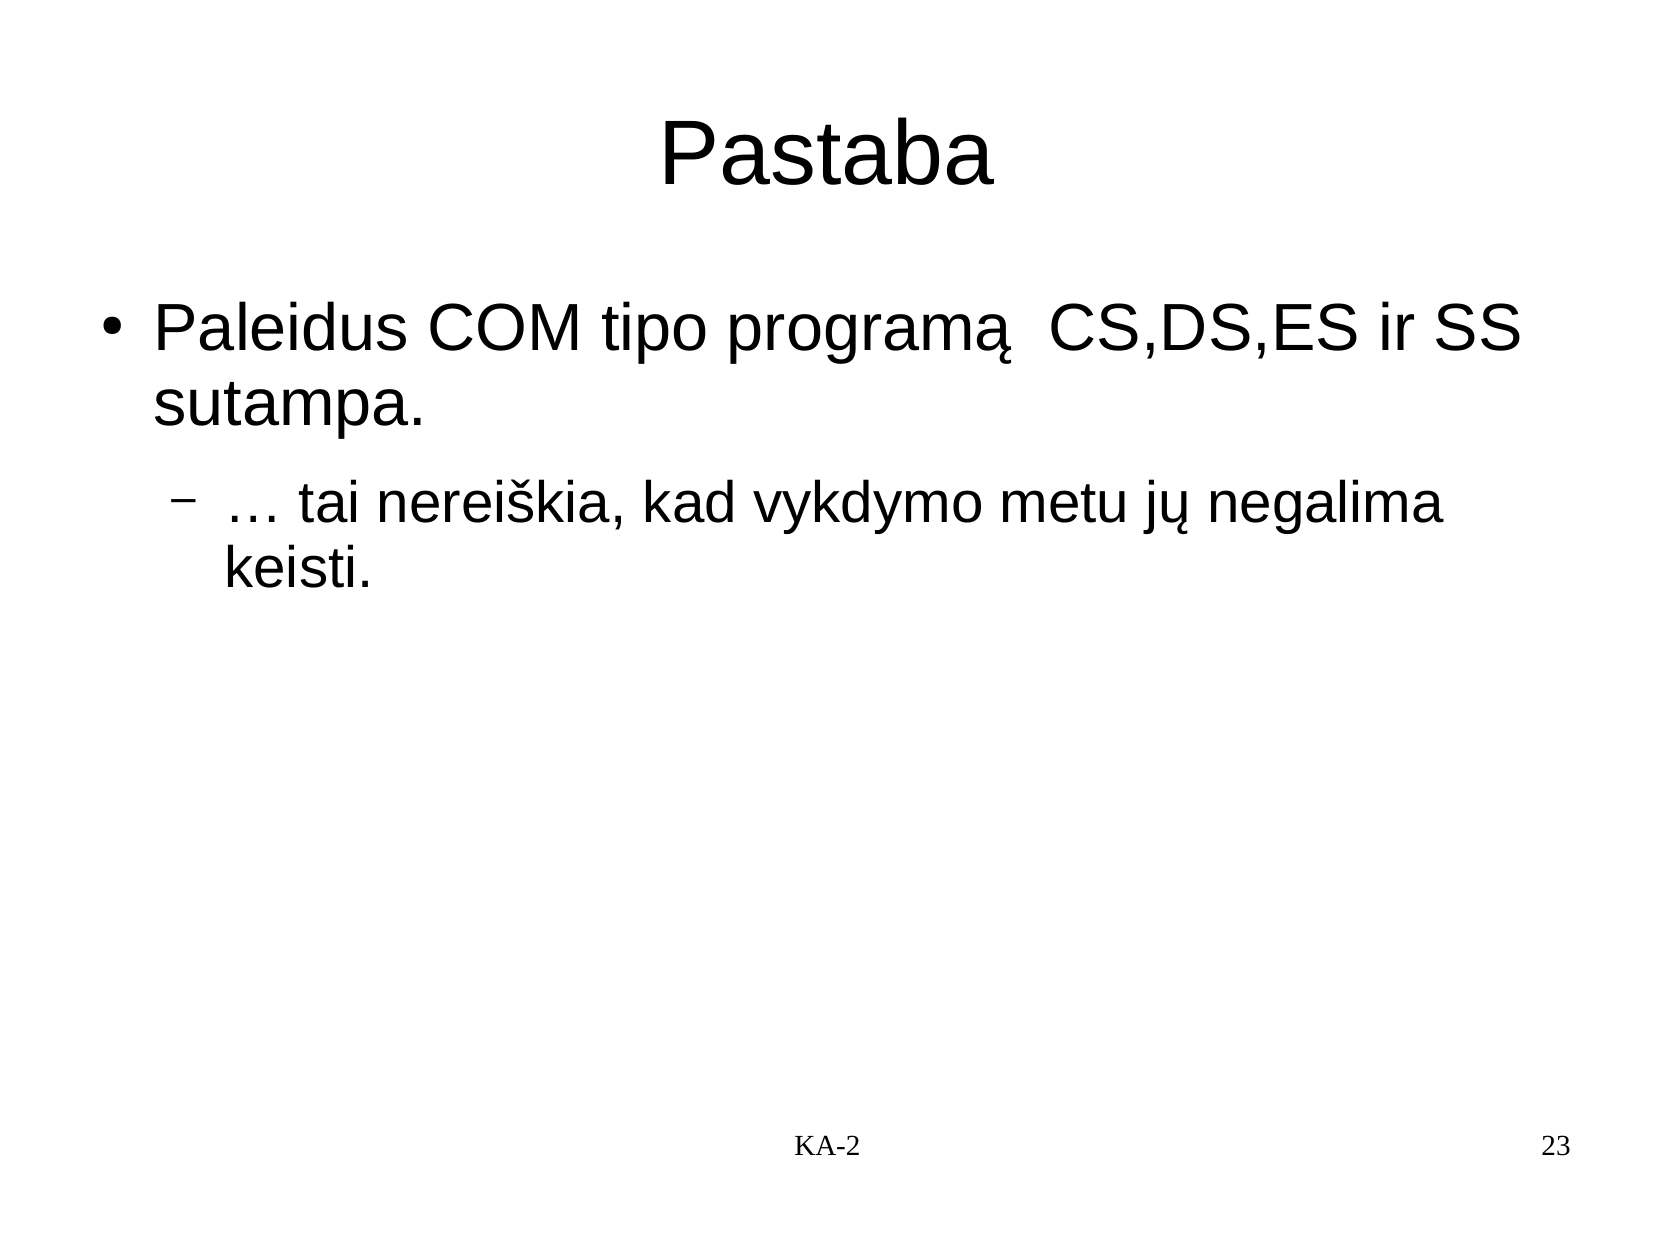

# Pastaba
Paleidus COM tipo programą CS,DS,ES ir SS sutampa.
… tai nereiškia, kad vykdymo metu jų negalima keisti.
KA-2
23